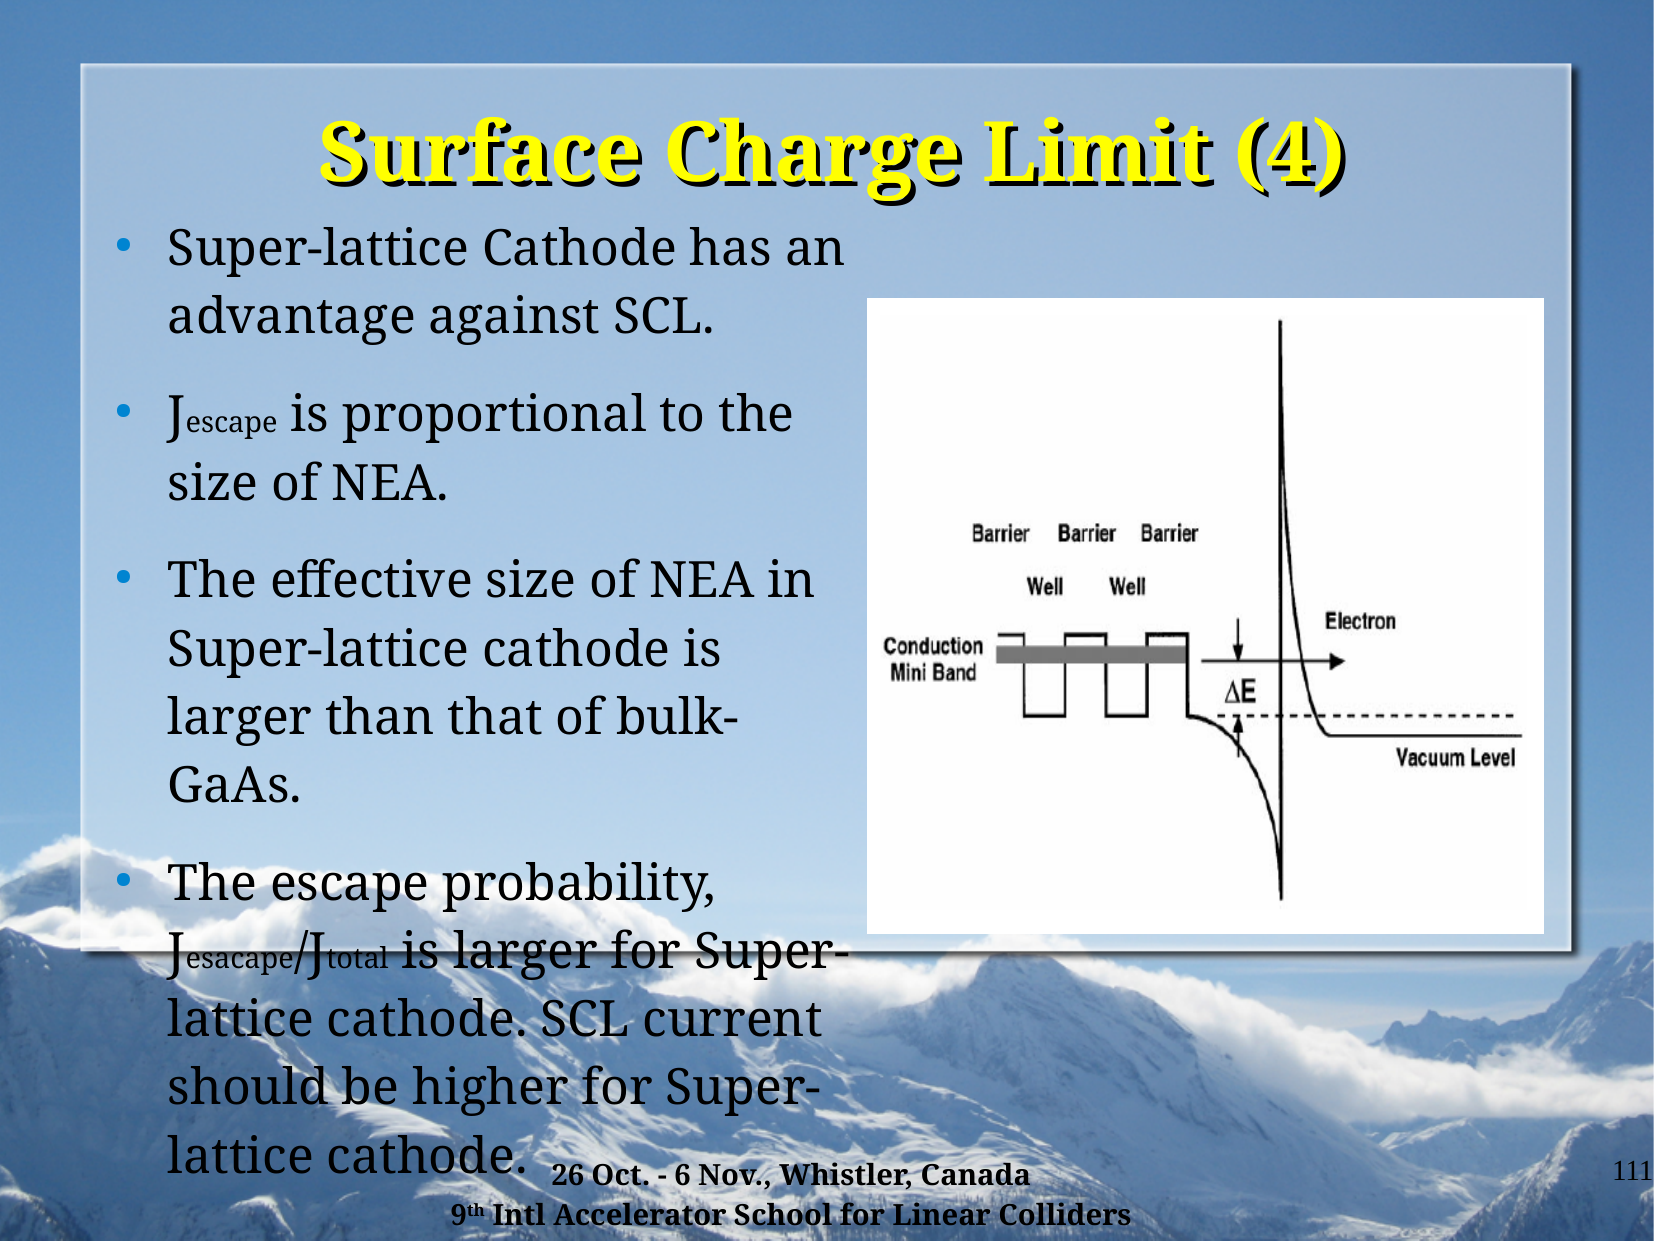

# Surface Charge Limit (4)
Super-lattice Cathode has an advantage against SCL.
Jescape is proportional to the size of NEA.
The effective size of NEA in Super-lattice cathode is larger than that of bulk-GaAs.
The escape probability, Jesacape/Jtotal is larger for Super-lattice cathode. SCL current should be higher for Super-lattice cathode.
111